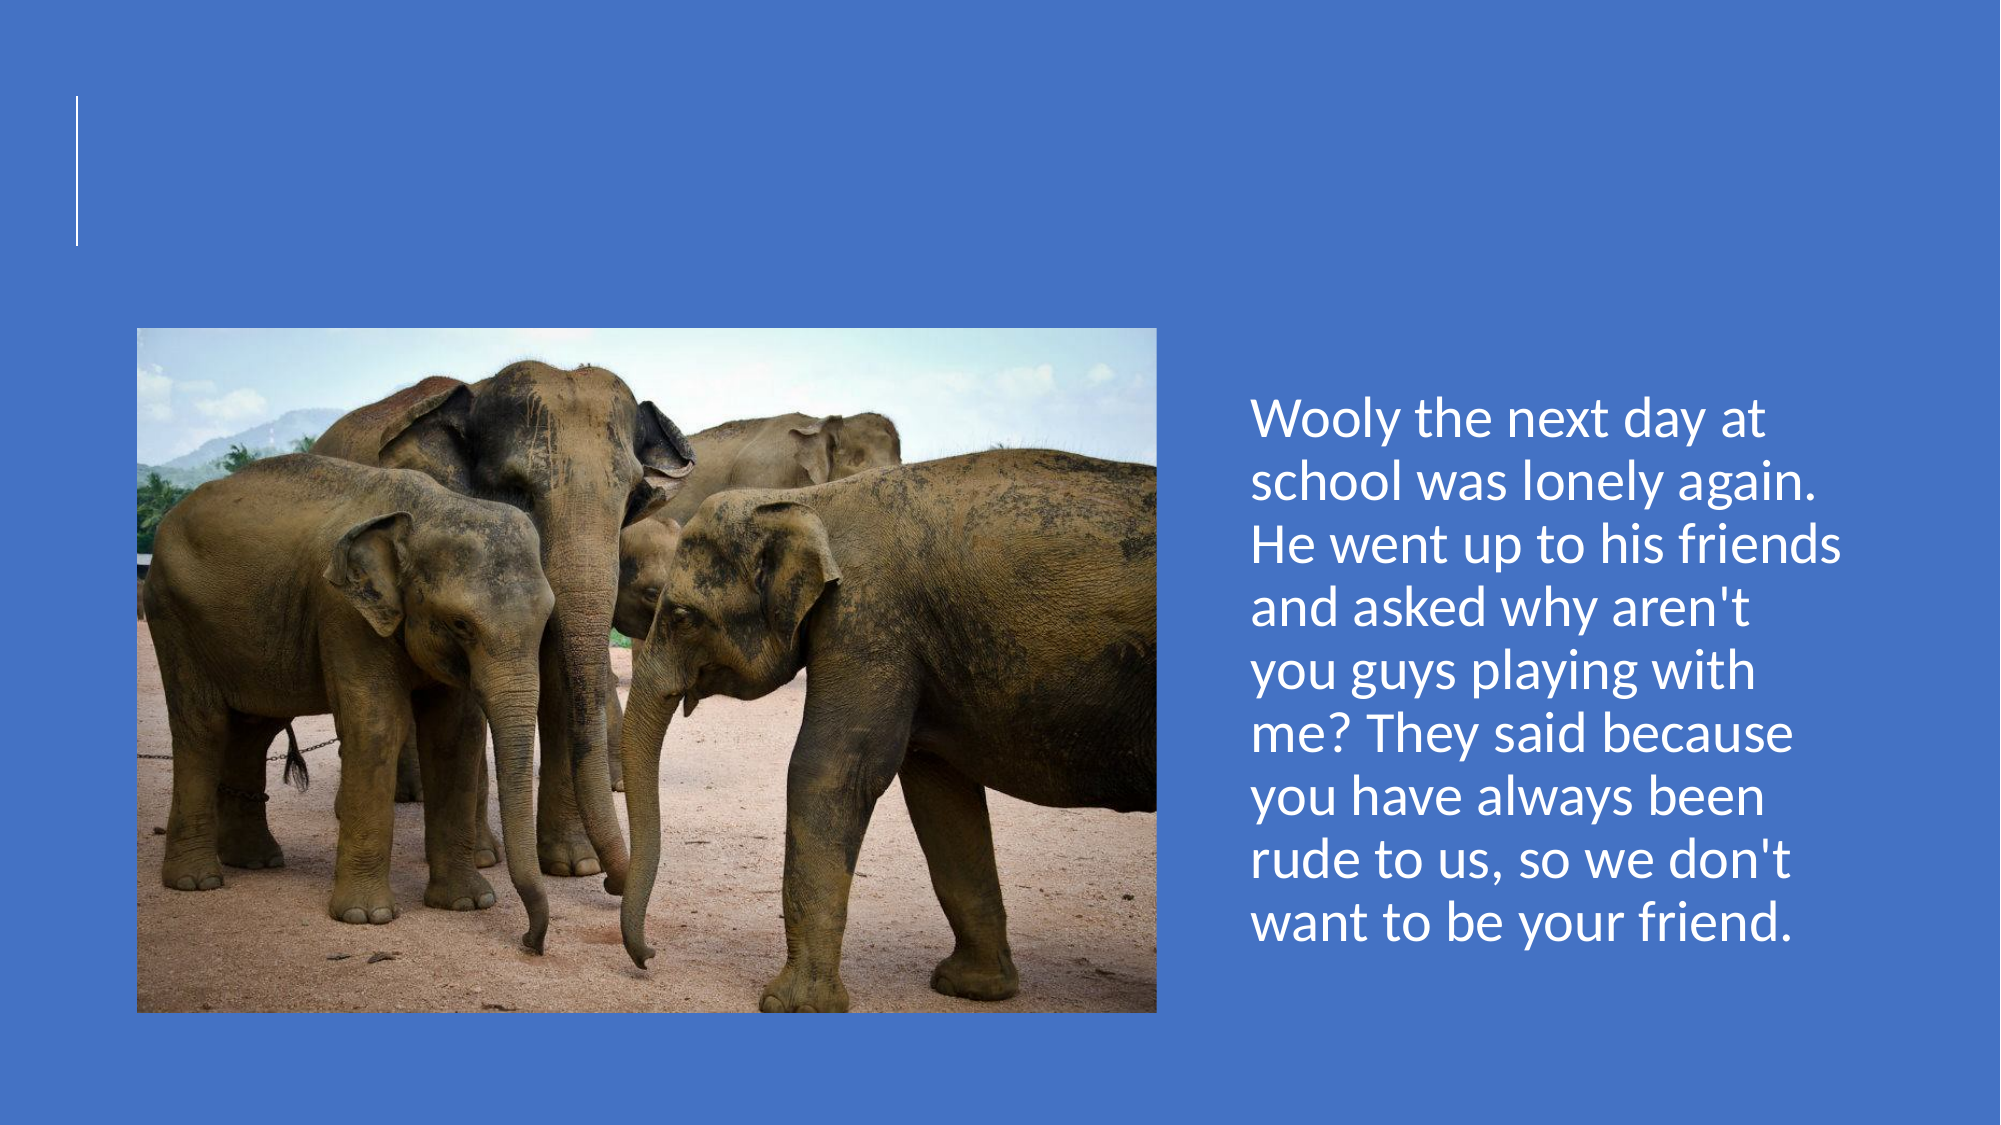

Wooly the next day at school was lonely again. He went up to his friends and asked why aren't you guys playing with me? They said because you have always been rude to us, so we don't want to be your friend.